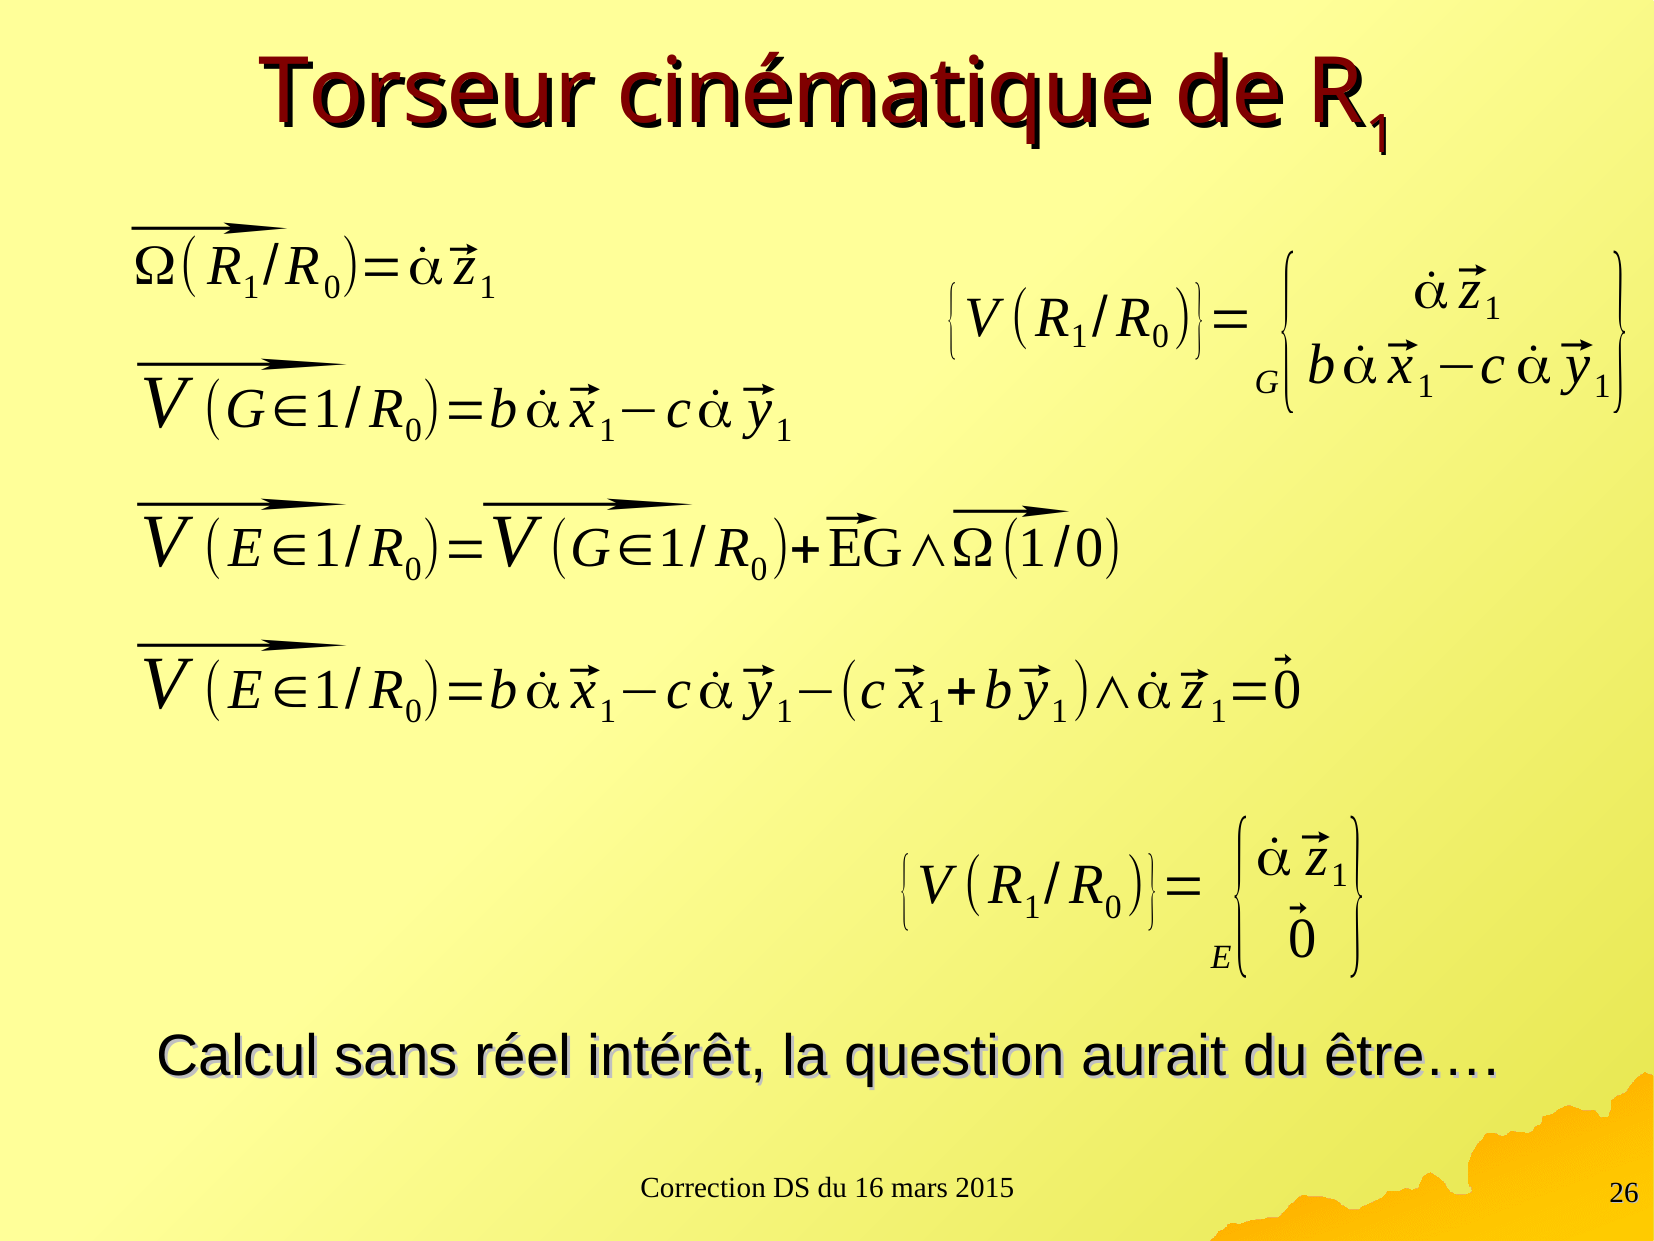

# Torseur cinématique de R1
Calcul sans réel intérêt, la question aurait du être….
Correction DS du 16 mars 2015